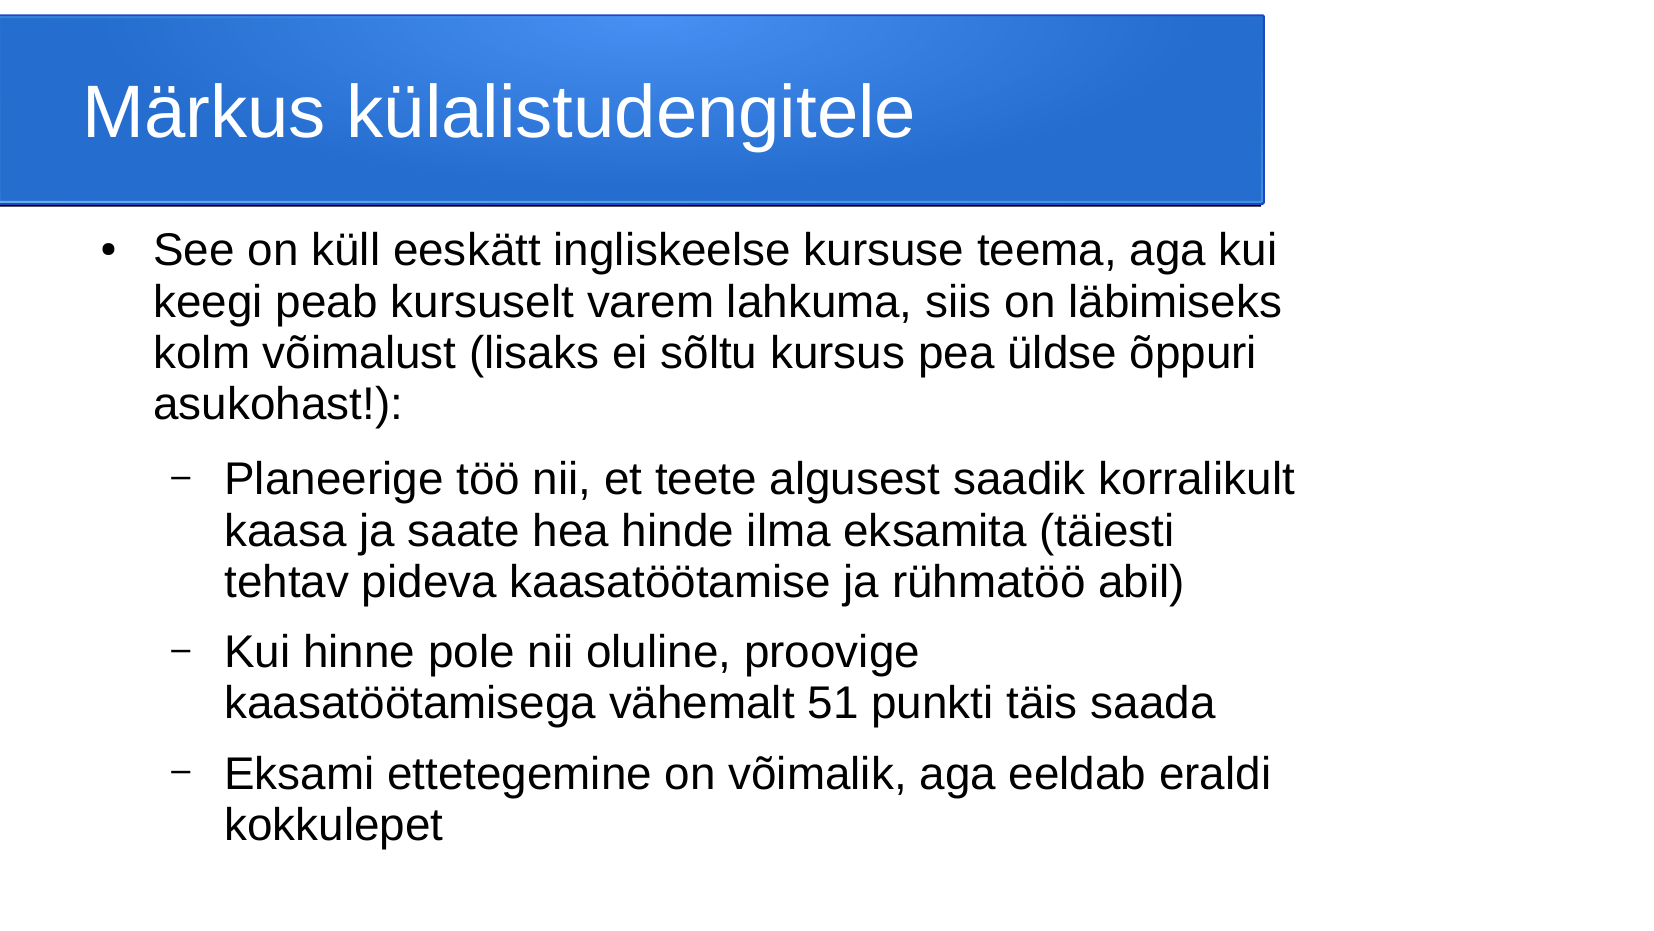

# Märkus külalistudengitele
See on küll eeskätt ingliskeelse kursuse teema, aga kui keegi peab kursuselt varem lahkuma, siis on läbimiseks kolm võimalust (lisaks ei sõltu kursus pea üldse õppuri asukohast!):
Planeerige töö nii, et teete algusest saadik korralikult kaasa ja saate hea hinde ilma eksamita (täiesti tehtav pideva kaasatöötamise ja rühmatöö abil)
Kui hinne pole nii oluline, proovige kaasatöötamisega vähemalt 51 punkti täis saada
Eksami ettetegemine on võimalik, aga eeldab eraldi kokkulepet